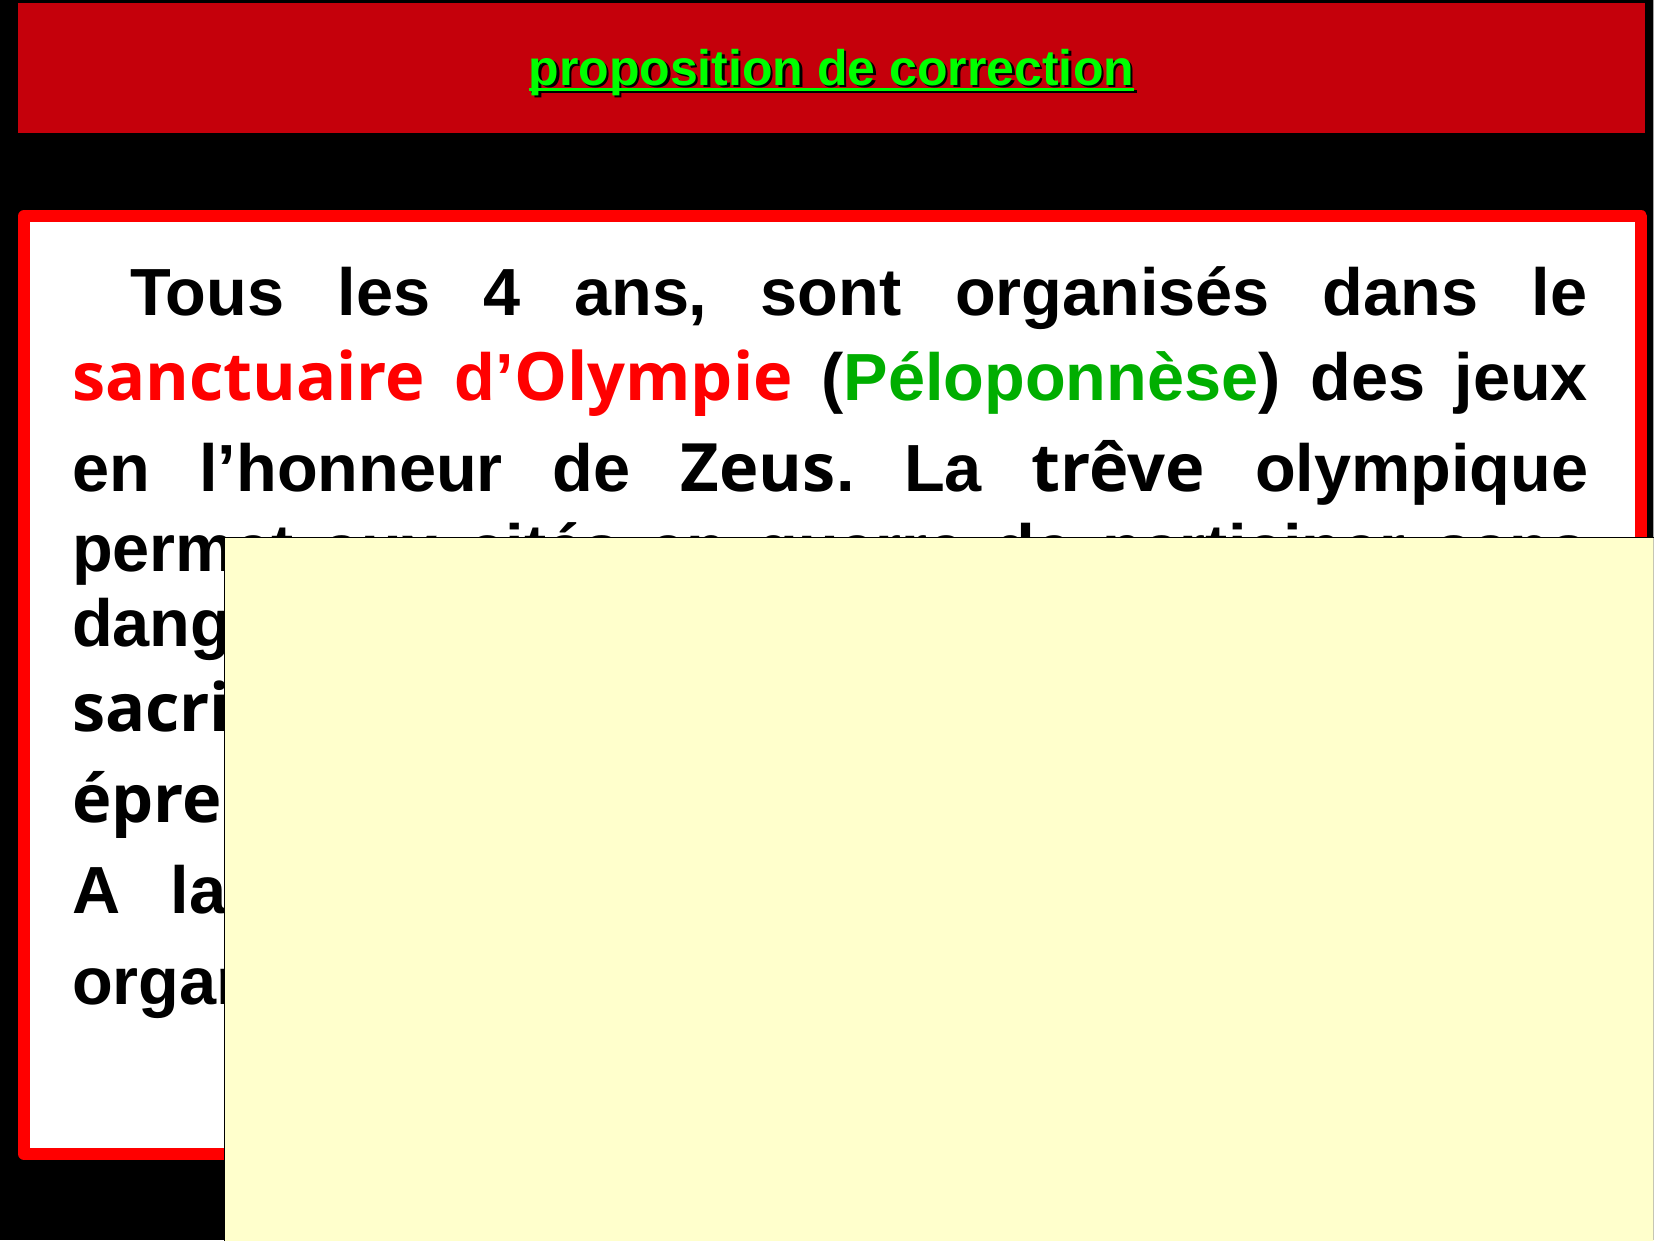

proposition de correction
	Tous les 4 ans, sont organisés dans le sanctuaire d’Olympie (Péloponnèse) des jeux en l’honneur de Zeus. La trêve olympique permet aux cités en guerre de participer sans danger à ce concours sportif. Après des sacrifices, les athlètes prêtent serment et les épreuves débutent pour une durée de 7 jours. A la fin des jeux, un grand banquet est organisé en guise d’offrande à Zeus.